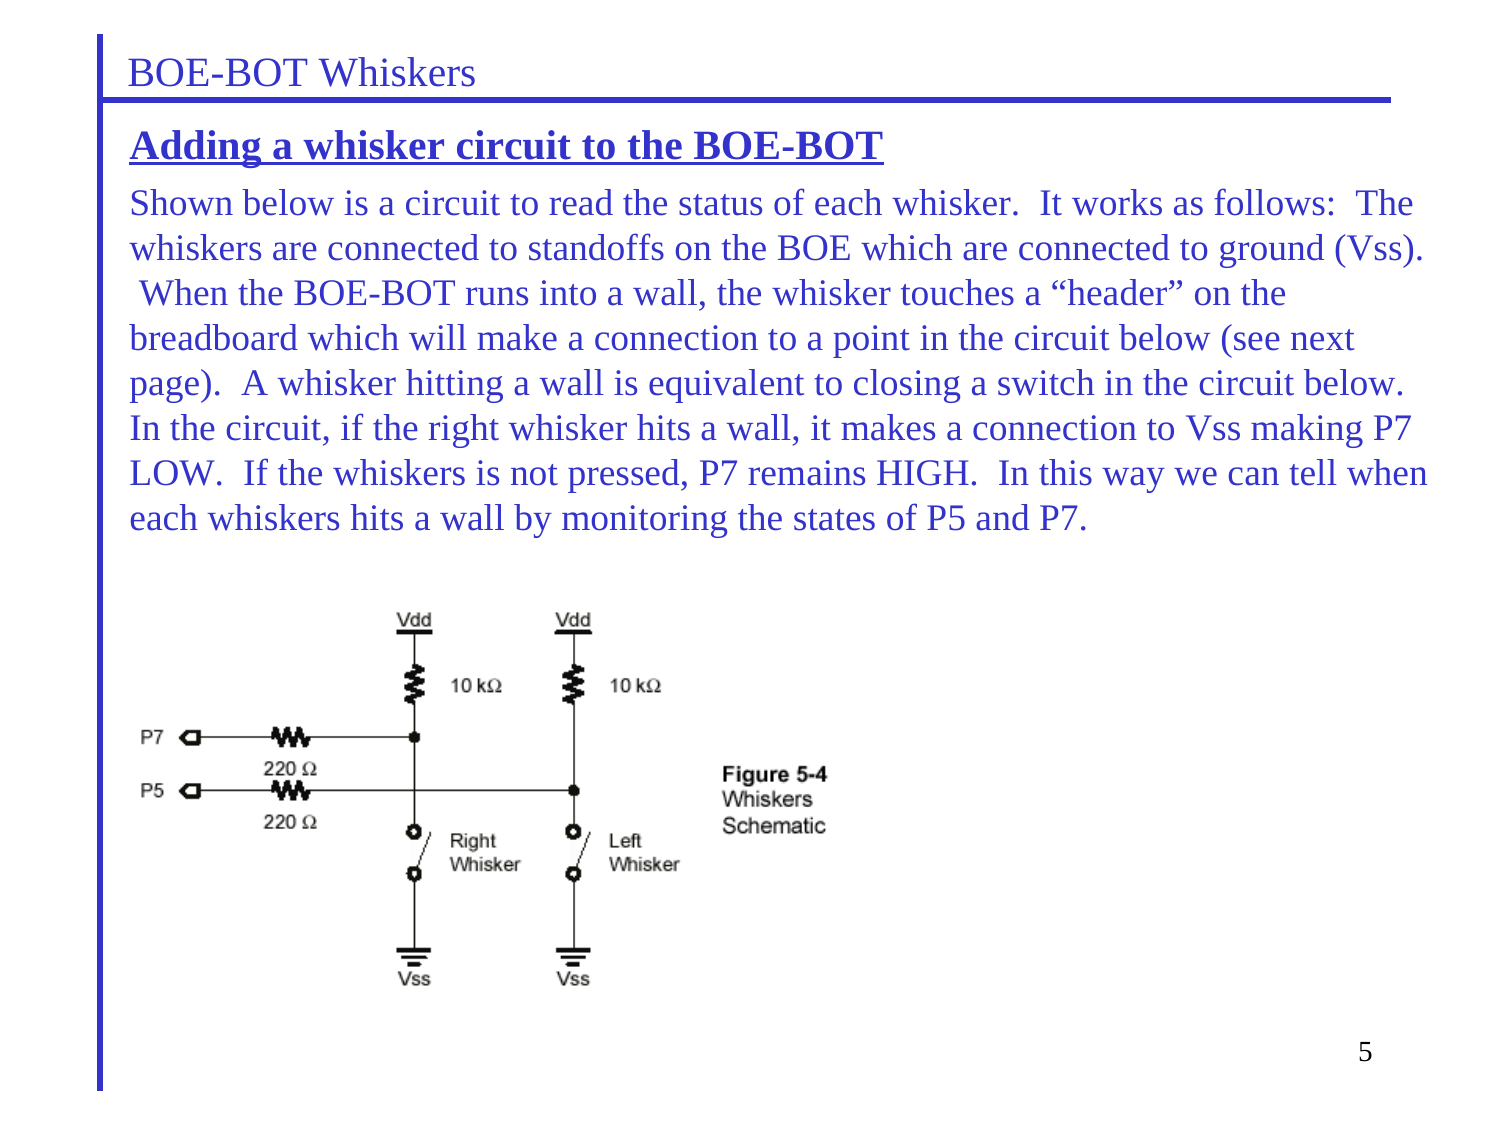

BOE-BOT Whiskers
Adding a whisker circuit to the BOE-BOT
Shown below is a circuit to read the status of each whisker. It works as follows: The whiskers are connected to standoffs on the BOE which are connected to ground (Vss). When the BOE-BOT runs into a wall, the whisker touches a “header” on the breadboard which will make a connection to a point in the circuit below (see next page). A whisker hitting a wall is equivalent to closing a switch in the circuit below. In the circuit, if the right whisker hits a wall, it makes a connection to Vss making P7 LOW. If the whiskers is not pressed, P7 remains HIGH. In this way we can tell when each whiskers hits a wall by monitoring the states of P5 and P7.